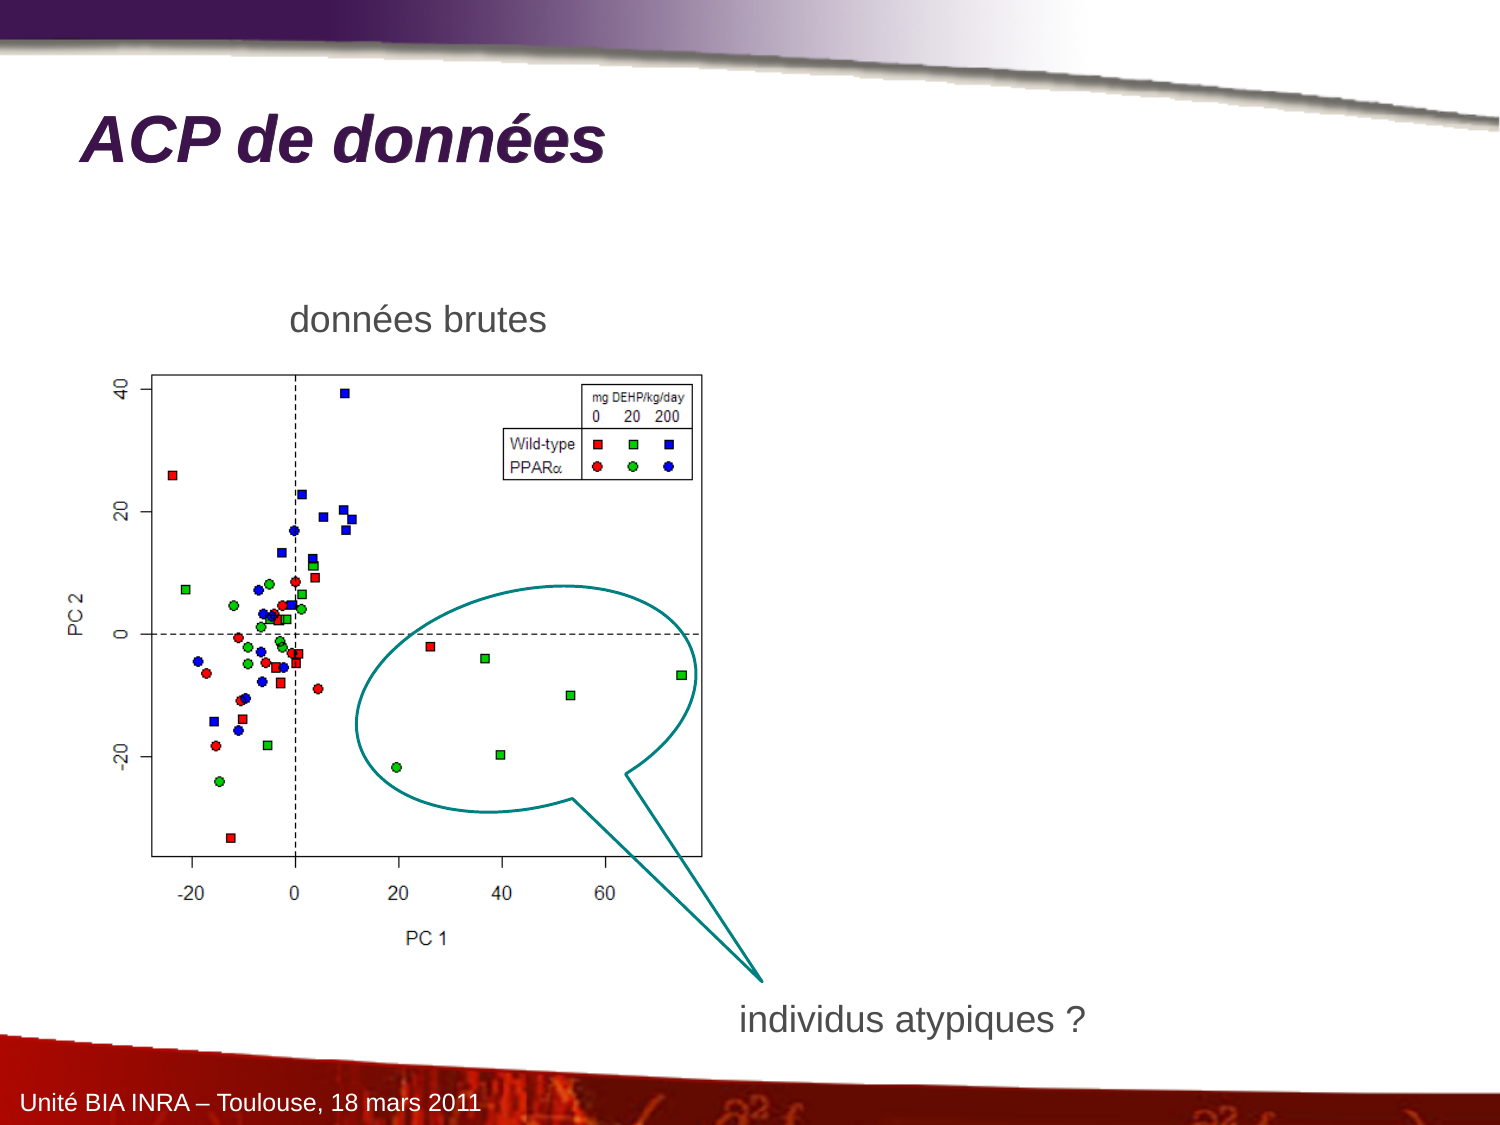

# ACP de données
données brutes
individus atypiques ?